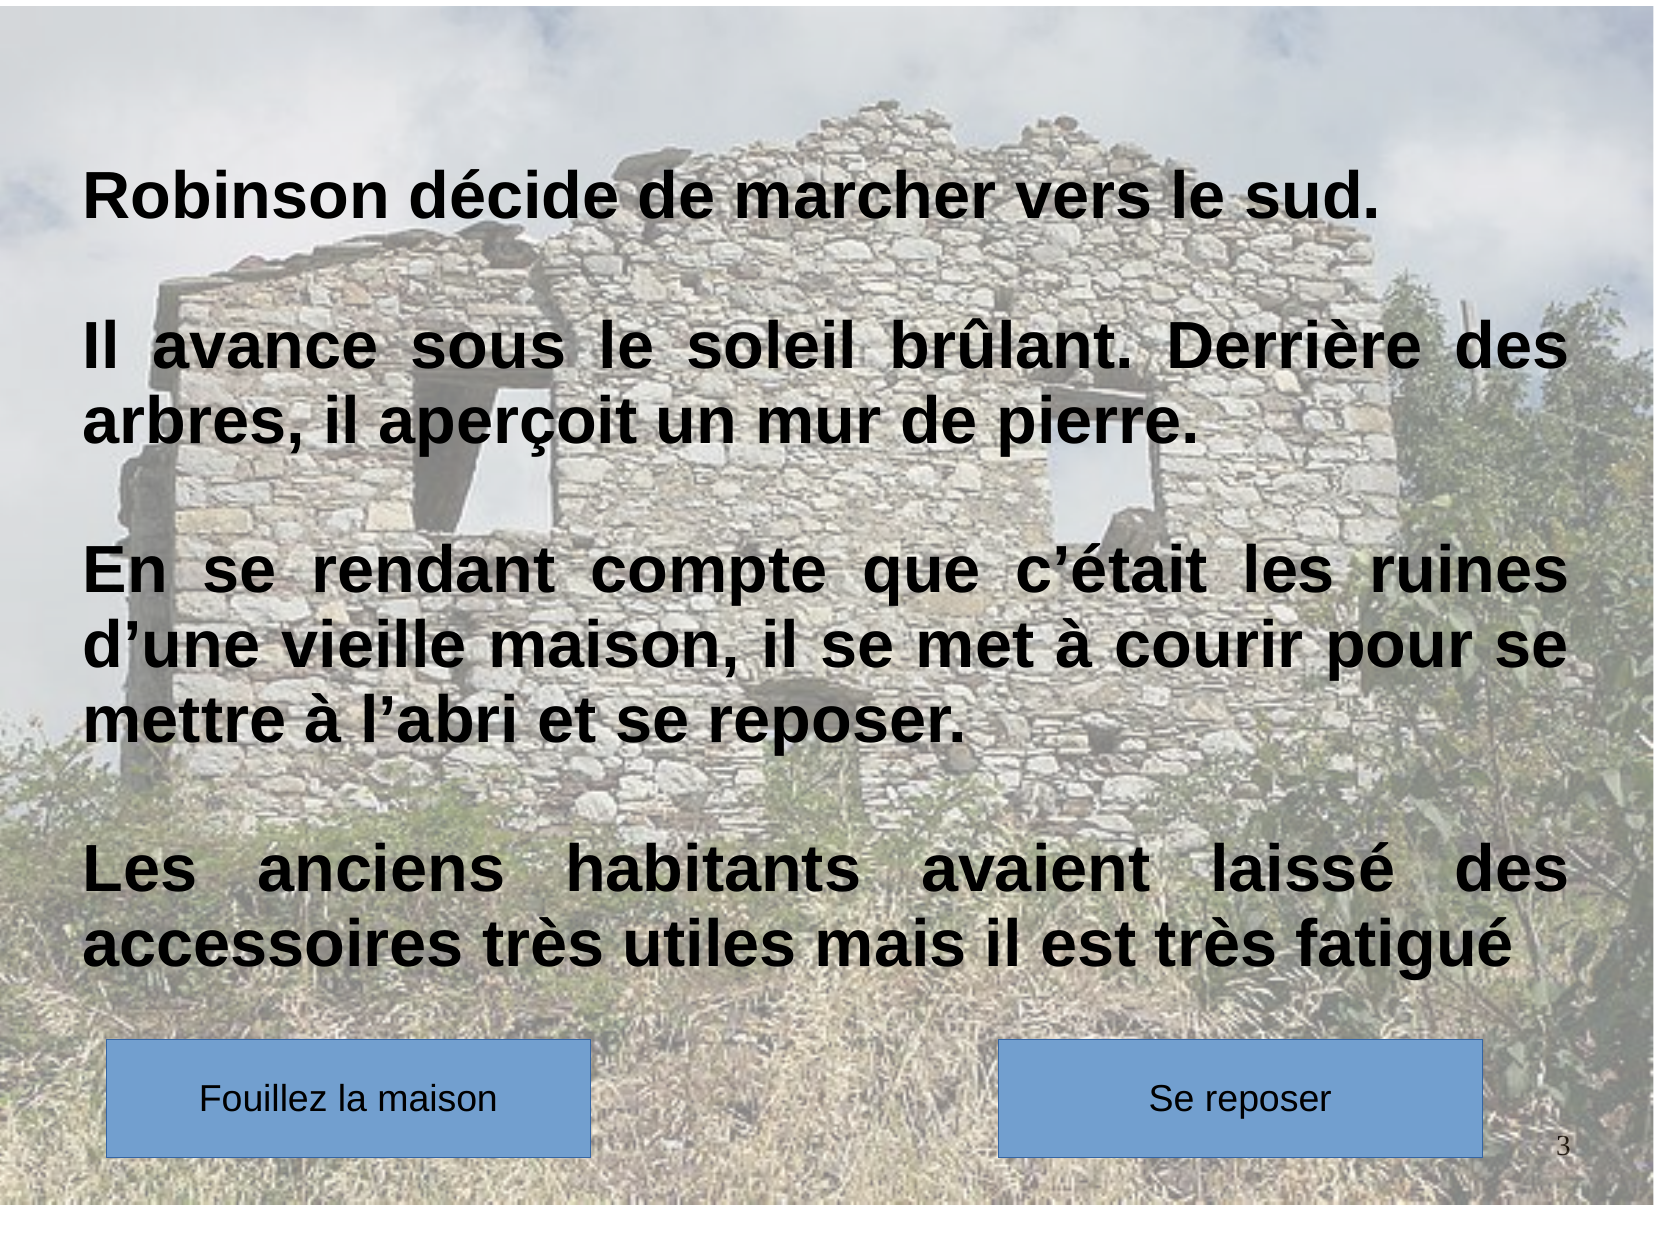

# Robinson décide de marcher vers le sud.
Il avance sous le soleil brûlant. Derrière des arbres, il aperçoit un mur de pierre.
En se rendant compte que c’était les ruines d’une vieille maison, il se met à courir pour se mettre à l’abri et se reposer.
Les anciens habitants avaient laissé des accessoires très utiles mais il est très fatigué
Fouillez la maison
Se reposer
3